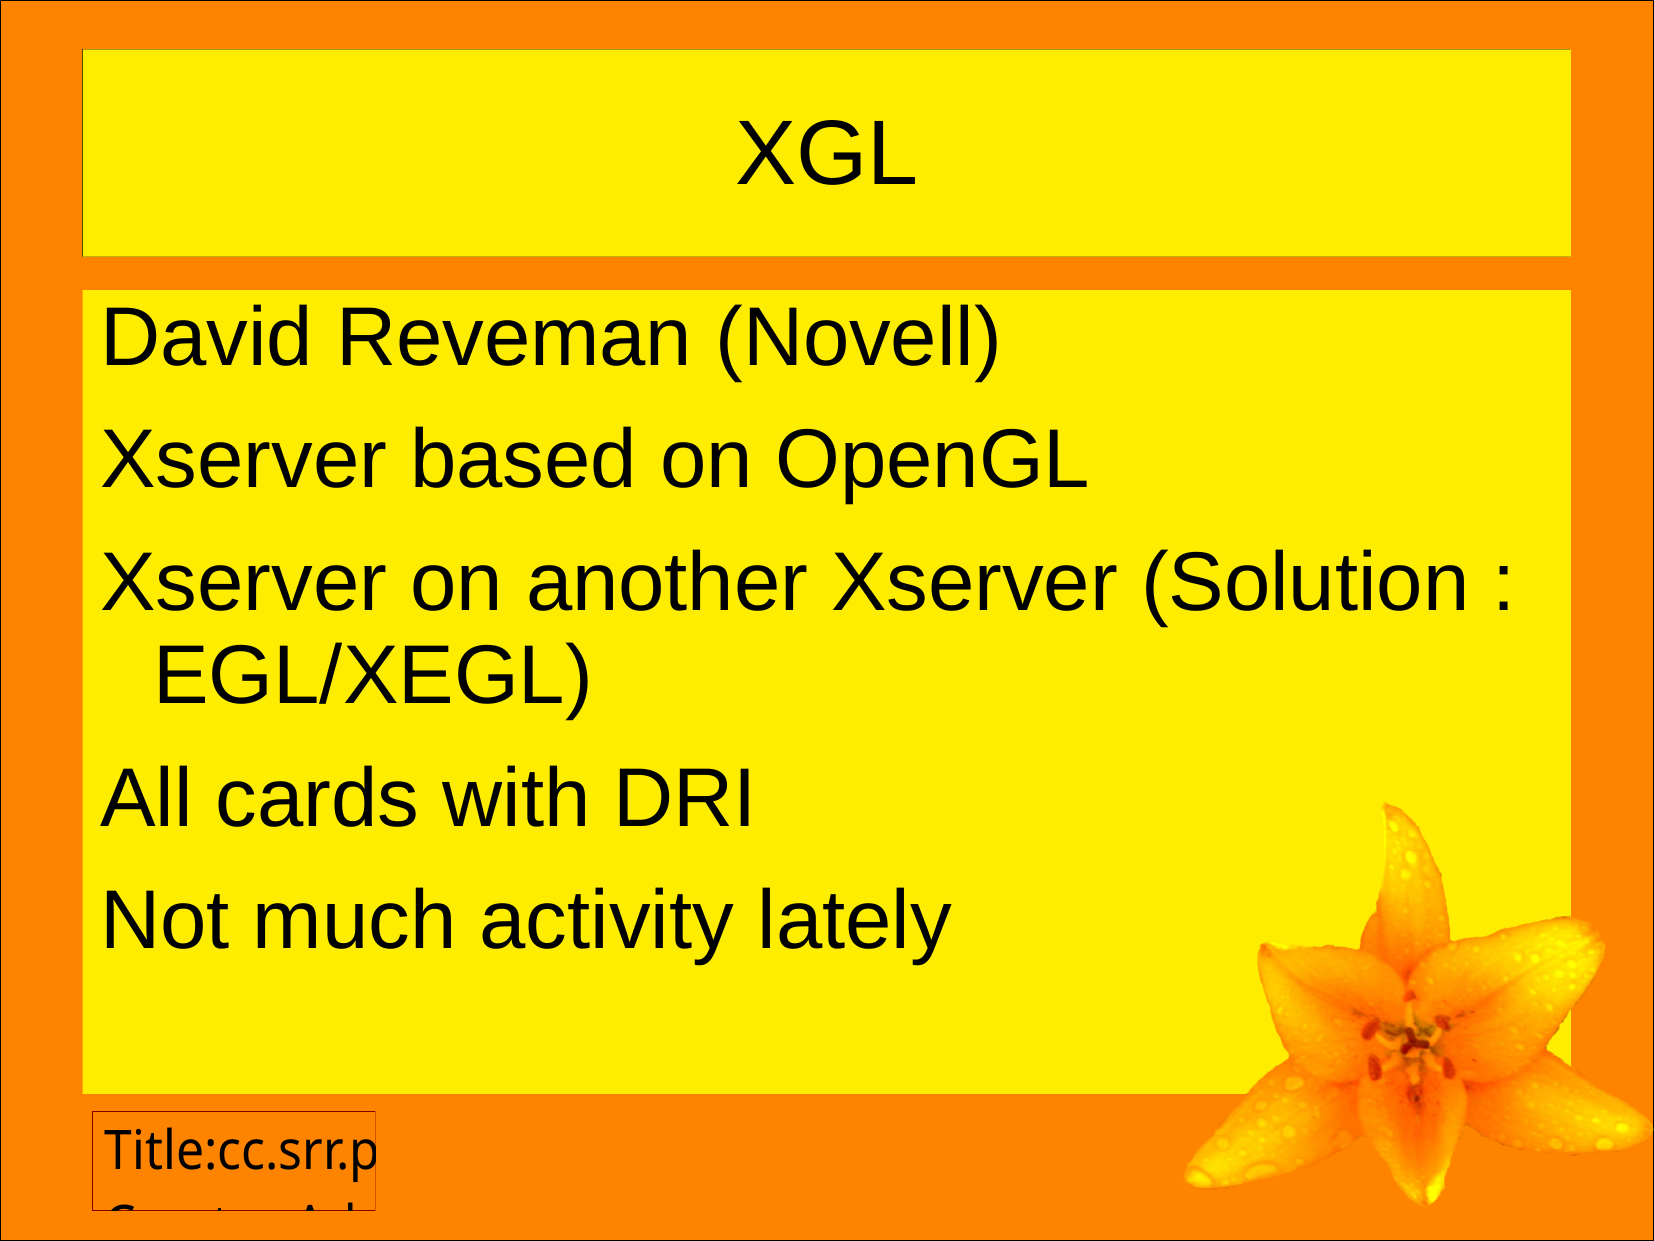

# XGL
David Reveman (Novell)
Xserver based on OpenGL
Xserver on another Xserver (Solution : EGL/XEGL)
All cards with DRI
Not much activity lately